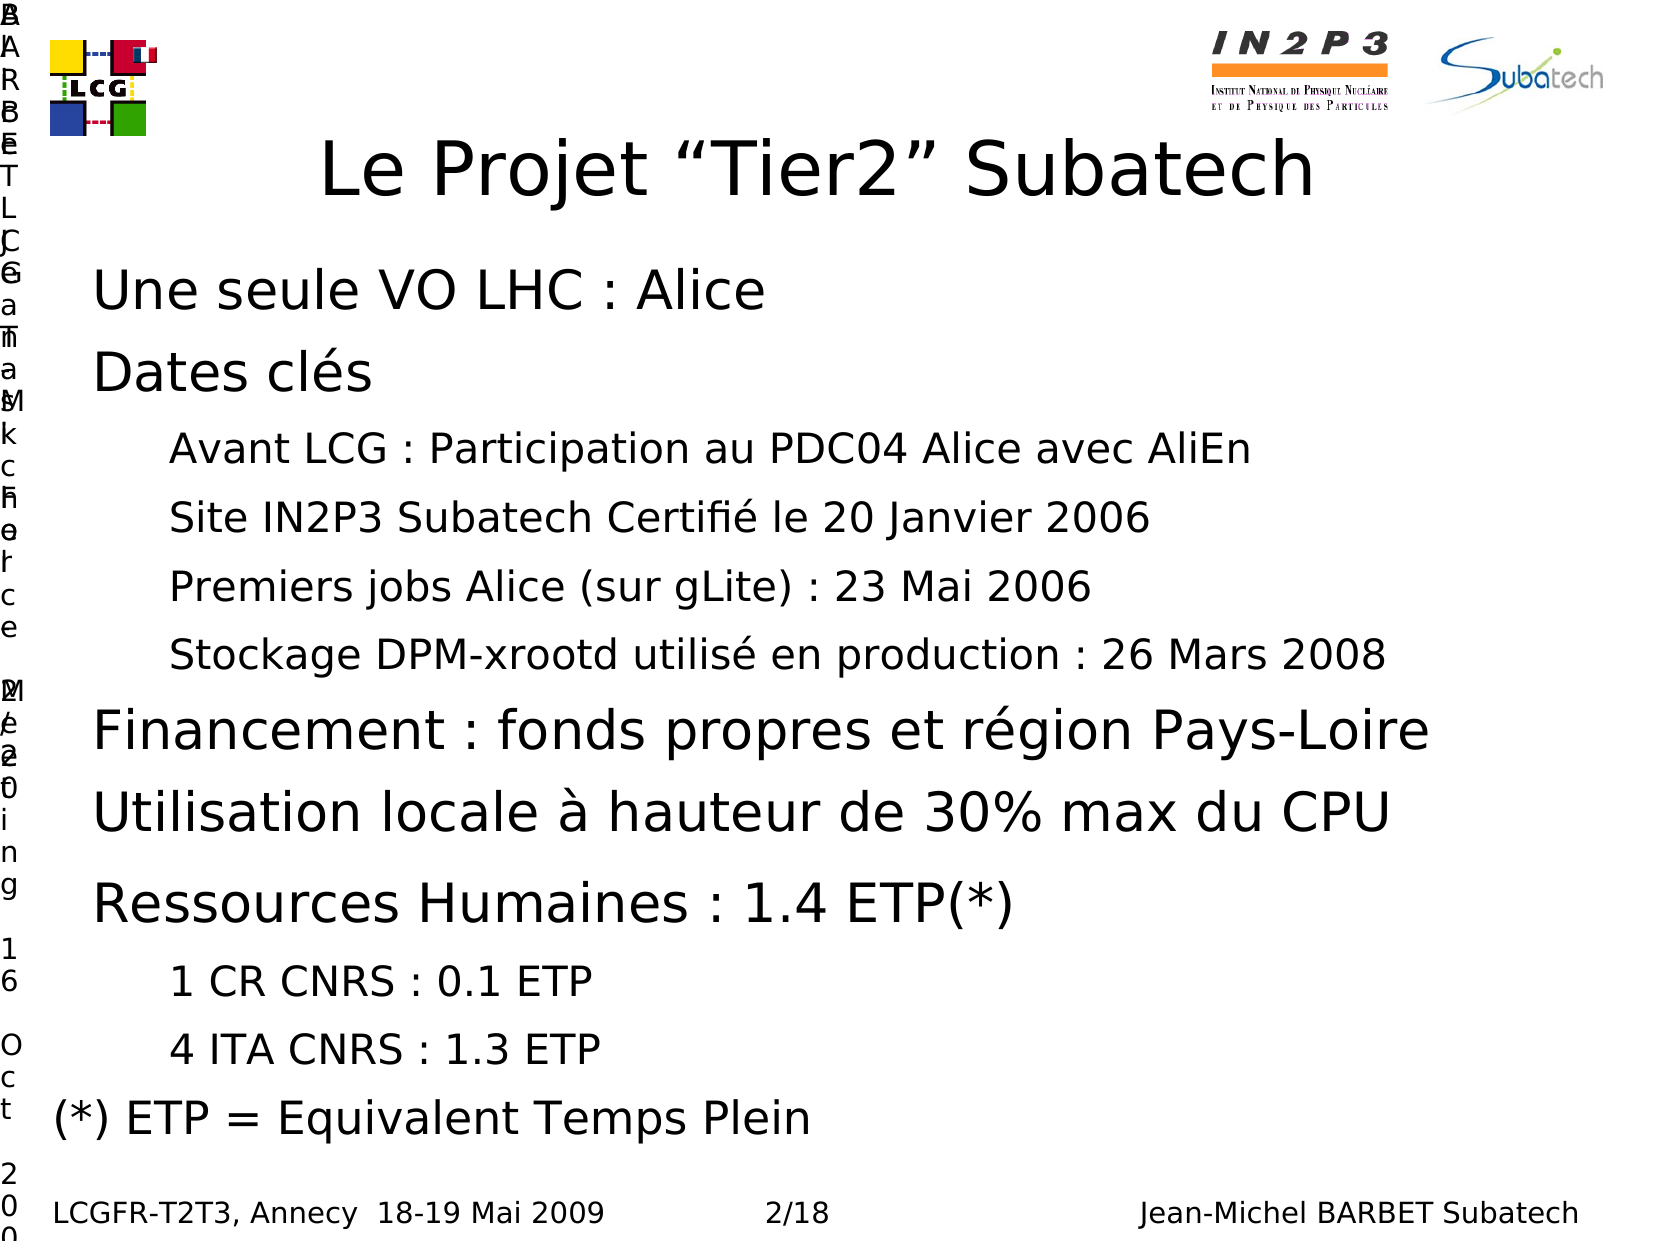

# Le Projet “Tier2” Subatech
Une seule VO LHC : Alice
Dates clés
Avant LCG : Participation au PDC04 Alice avec AliEn
Site IN2P3 Subatech Certifié le 20 Janvier 2006
Premiers jobs Alice (sur gLite) : 23 Mai 2006
Stockage DPM-xrootd utilisé en production : 26 Mars 2008
Financement : fonds propres et région Pays-Loire
Utilisation locale à hauteur de 30% max du CPU
Ressources Humaines : 1.4 ETP(*)‏
1 CR CNRS : 0.1 ETP
4 ITA CNRS : 1.3 ETP
(*) ETP = Equivalent Temps Plein